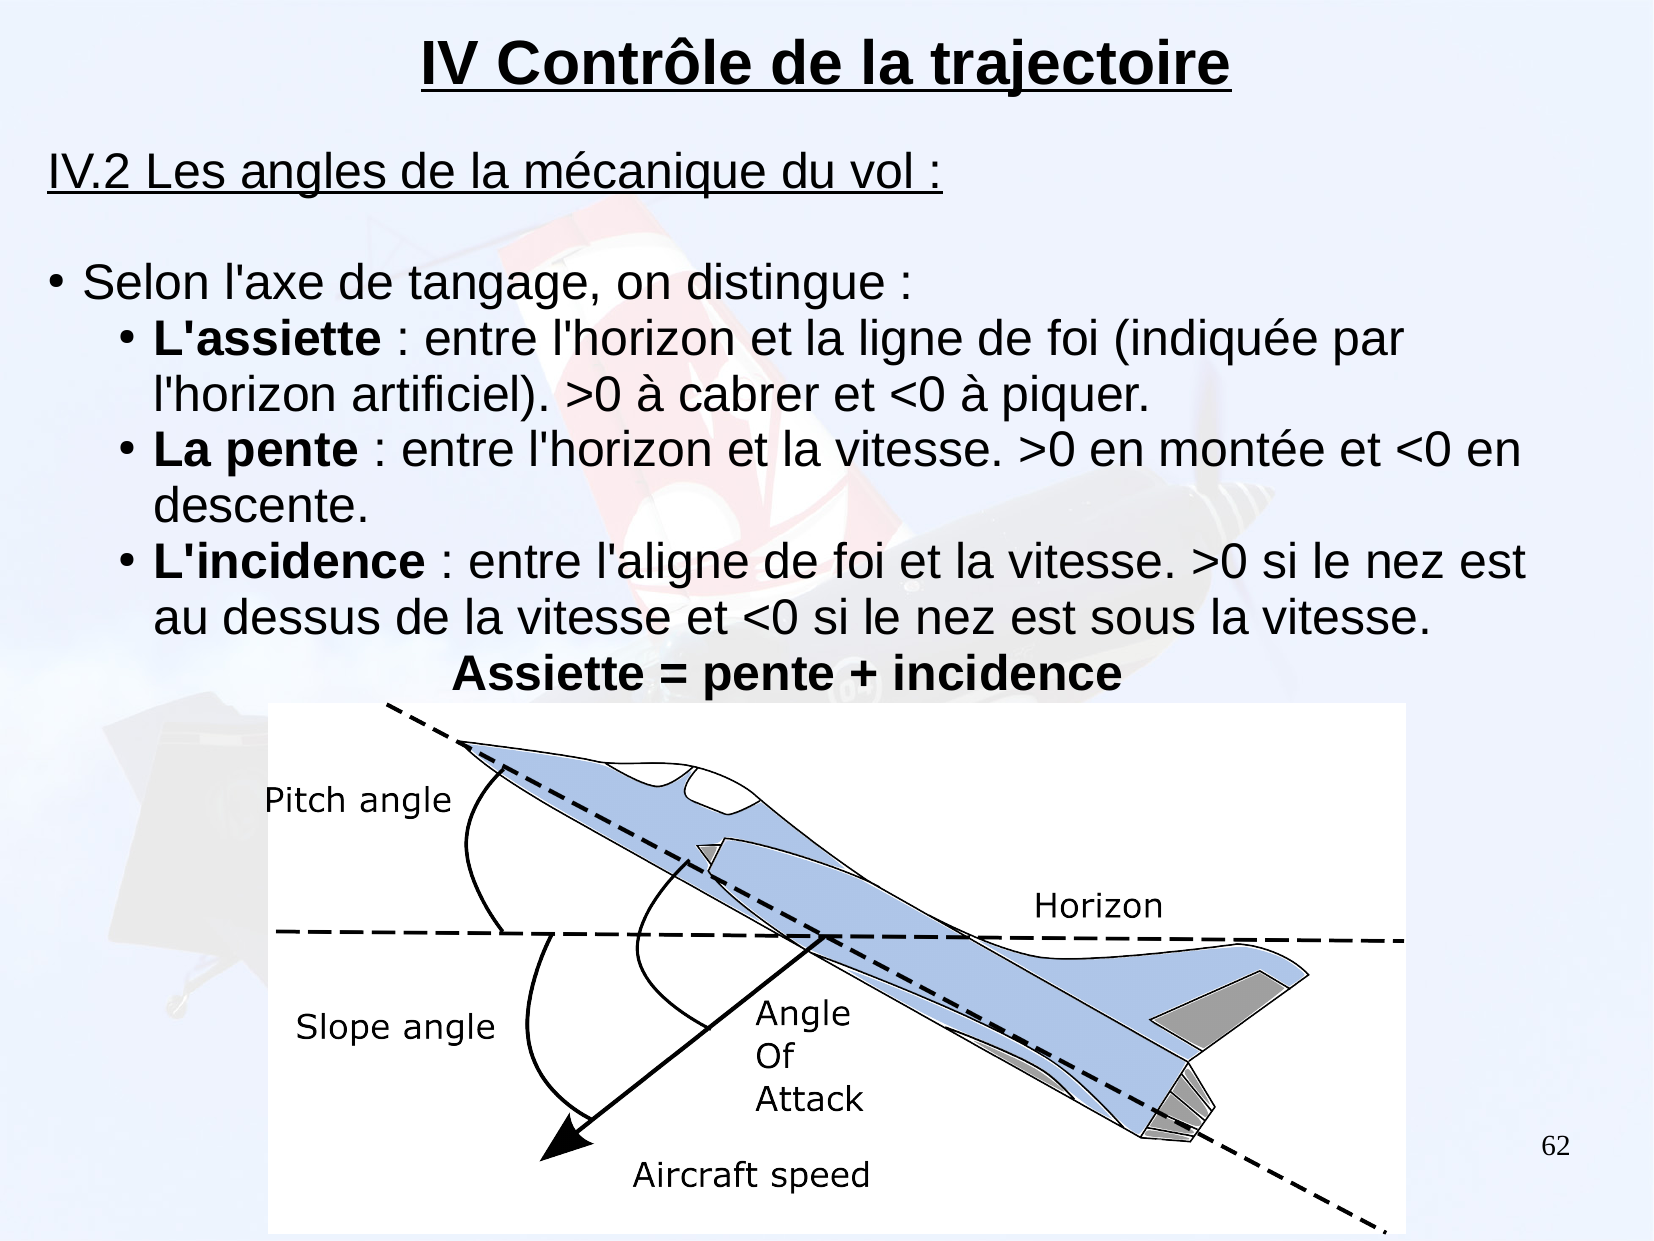

# IV Contrôle de la trajectoire
IV.2 Les angles de la mécanique du vol :
Selon l'axe de tangage, on distingue :
L'assiette : entre l'horizon et la ligne de foi (indiquée par l'horizon artificiel). >0 à cabrer et <0 à piquer.
La pente : entre l'horizon et la vitesse. >0 en montée et <0 en descente.
L'incidence : entre l'aligne de foi et la vitesse. >0 si le nez est au dessus de la vitesse et <0 si le nez est sous la vitesse.
Assiette = pente + incidence
62